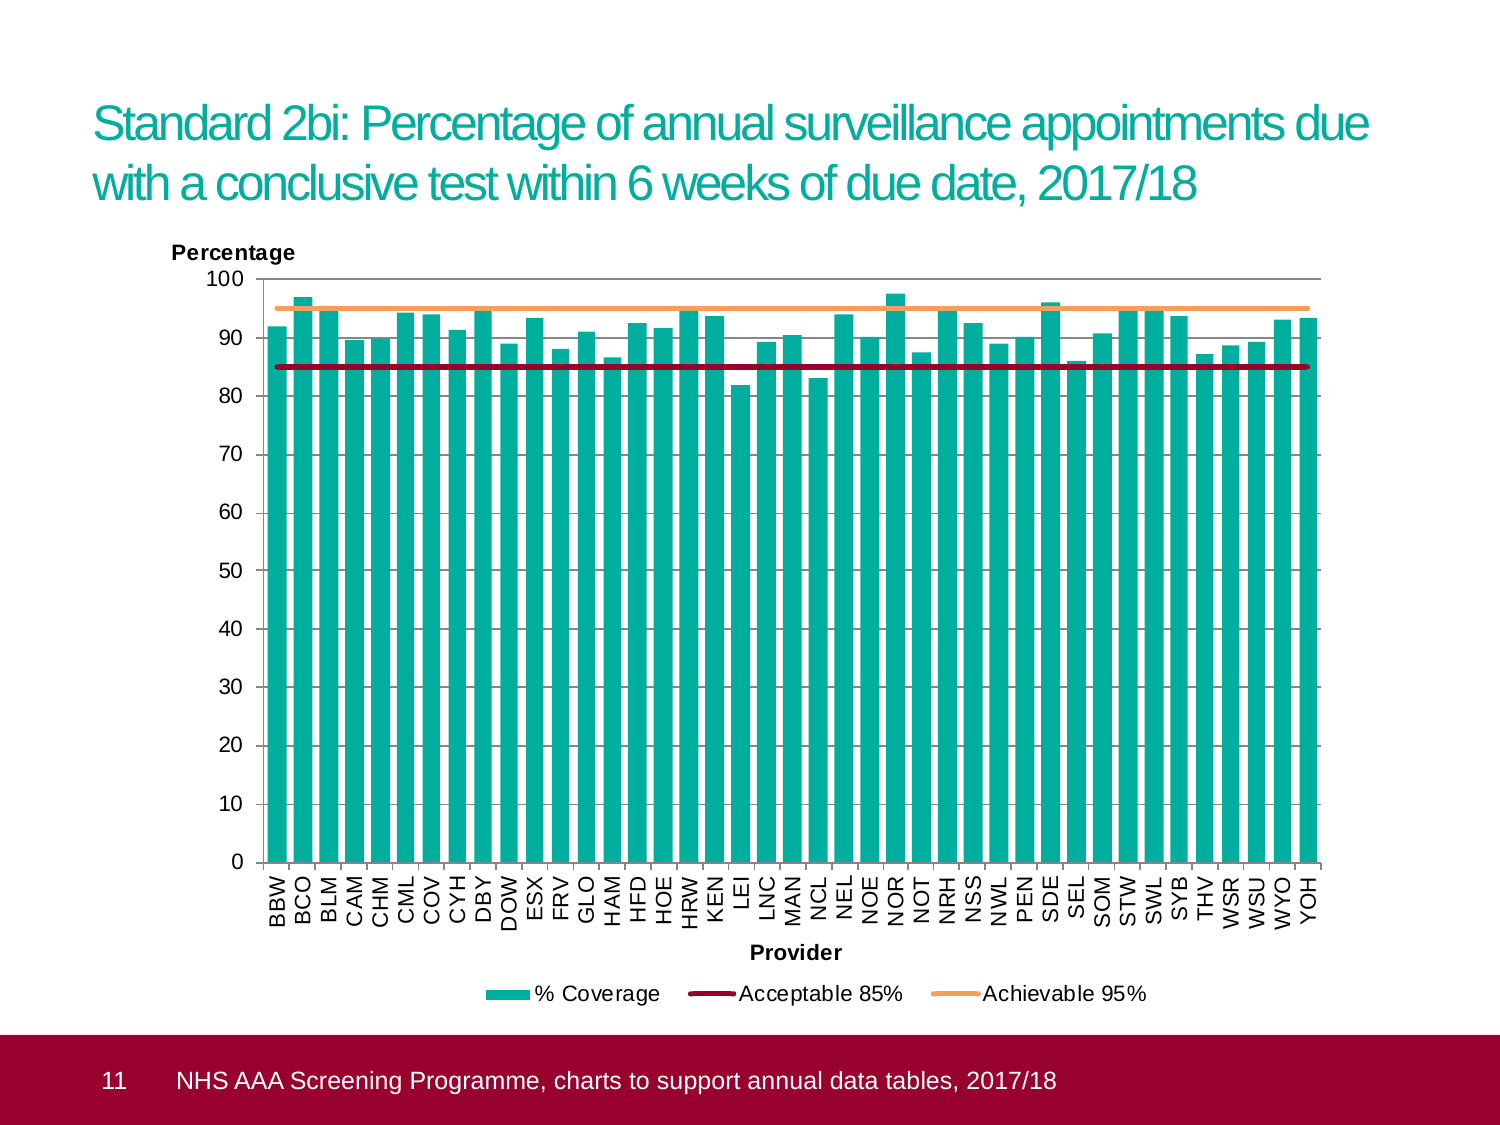

# Standard 2bi: Percentage of annual surveillance appointments due with a conclusive test within 6 weeks of due date, 2017/18
NHS AAA Screening Programme, charts to support annual data tables, 2017/18